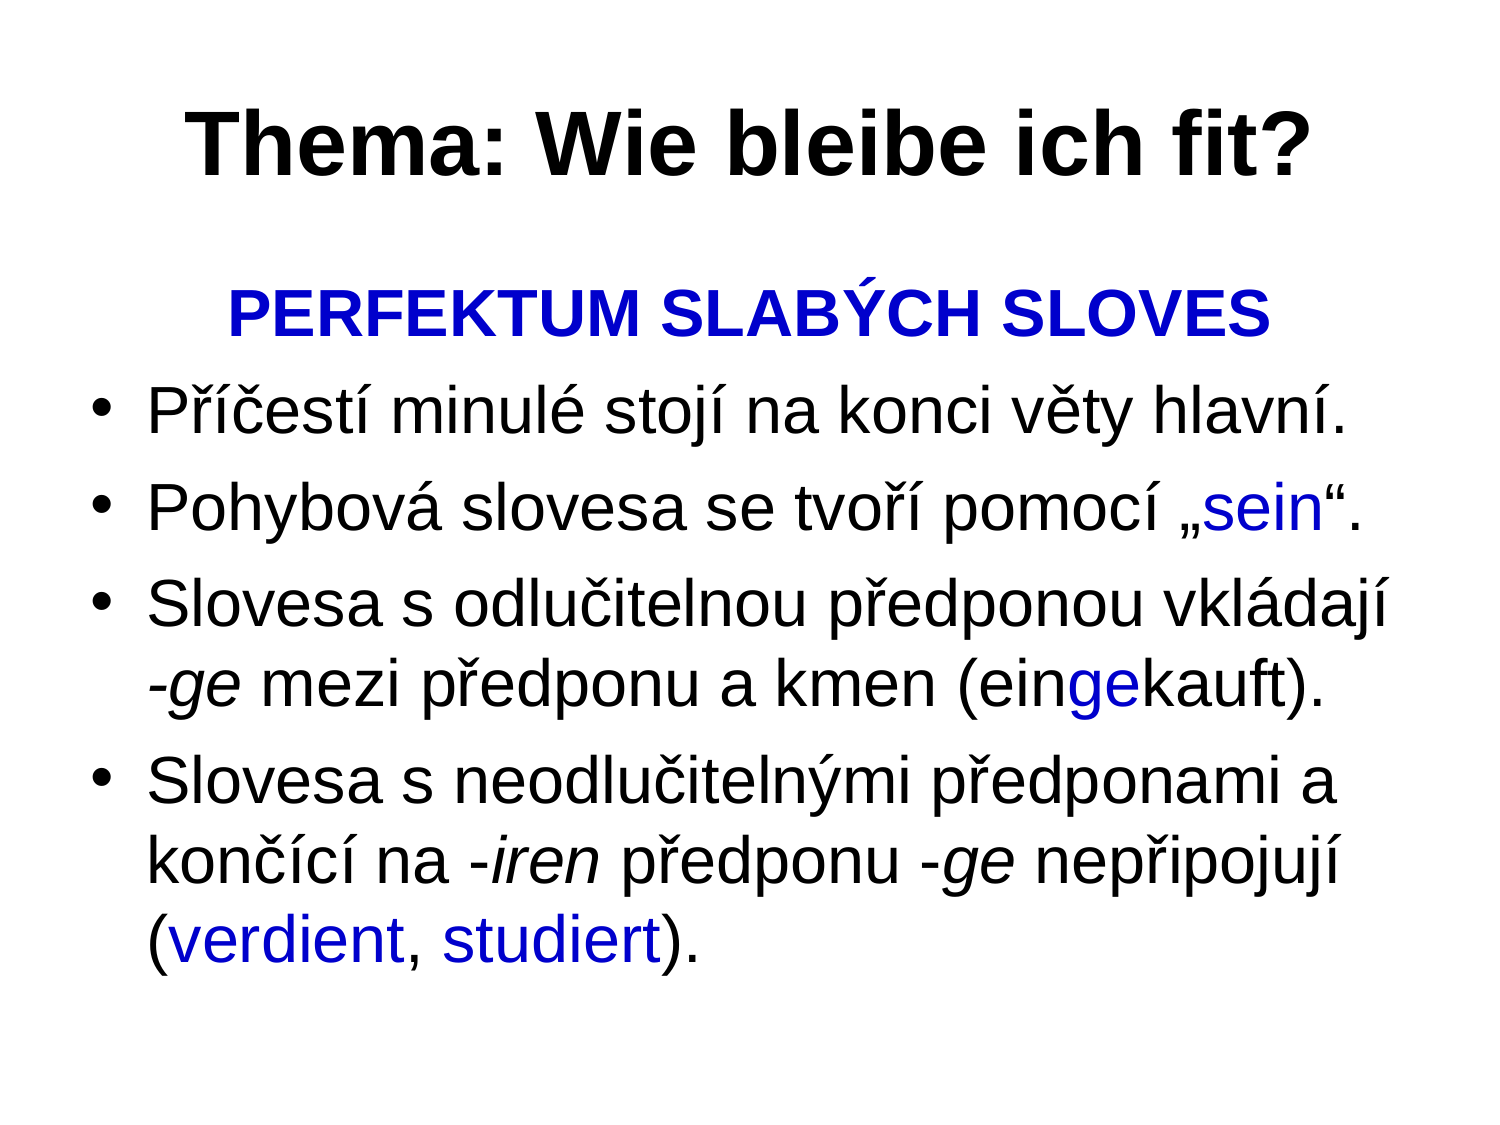

# Thema: Wie bleibe ich fit?
PERFEKTUM SLABÝCH SLOVES
Příčestí minulé stojí na konci věty hlavní.
Pohybová slovesa se tvoří pomocí „sein“.
Slovesa s odlučitelnou předponou vkládají -ge mezi předponu a kmen (eingekauft).
Slovesa s neodlučitelnými předponami a končící na -iren předponu -ge nepřipojují (verdient, studiert).